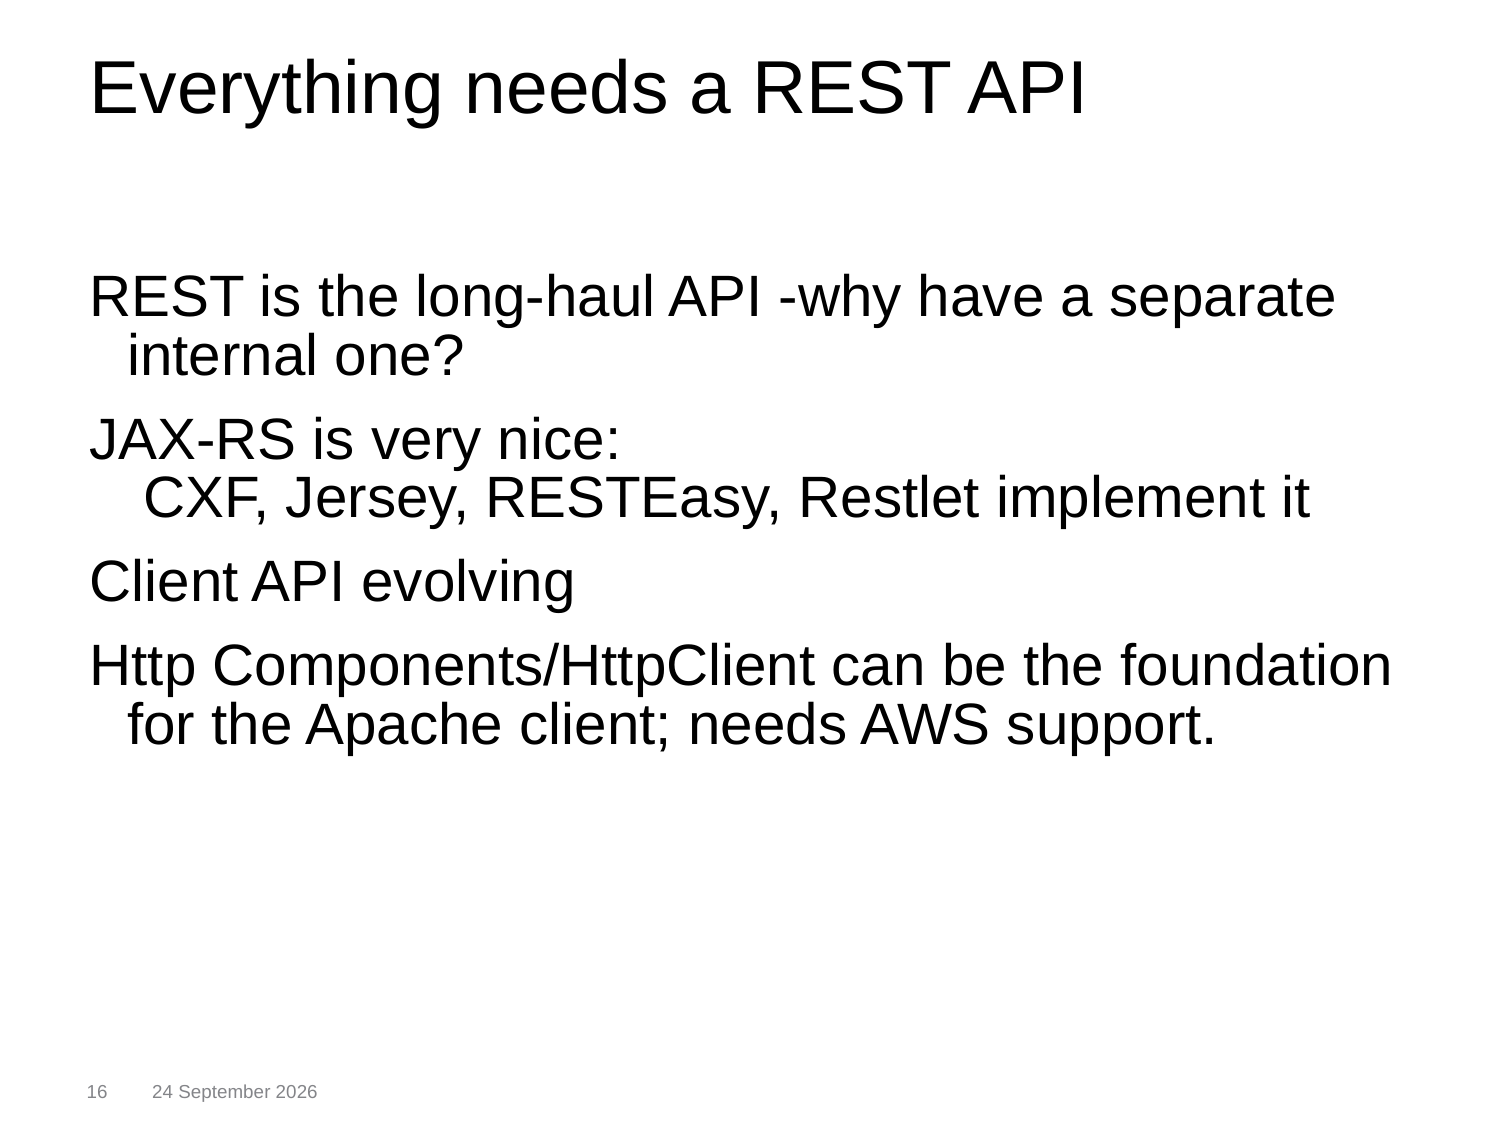

# Everything needs a REST API
REST is the long-haul API -why have a separate internal one?
JAX-RS is very nice:
 CXF, Jersey, RESTEasy, Restlet implement it
Client API evolving
Http Components/HttpClient can be the foundation for the Apache client; needs AWS support.